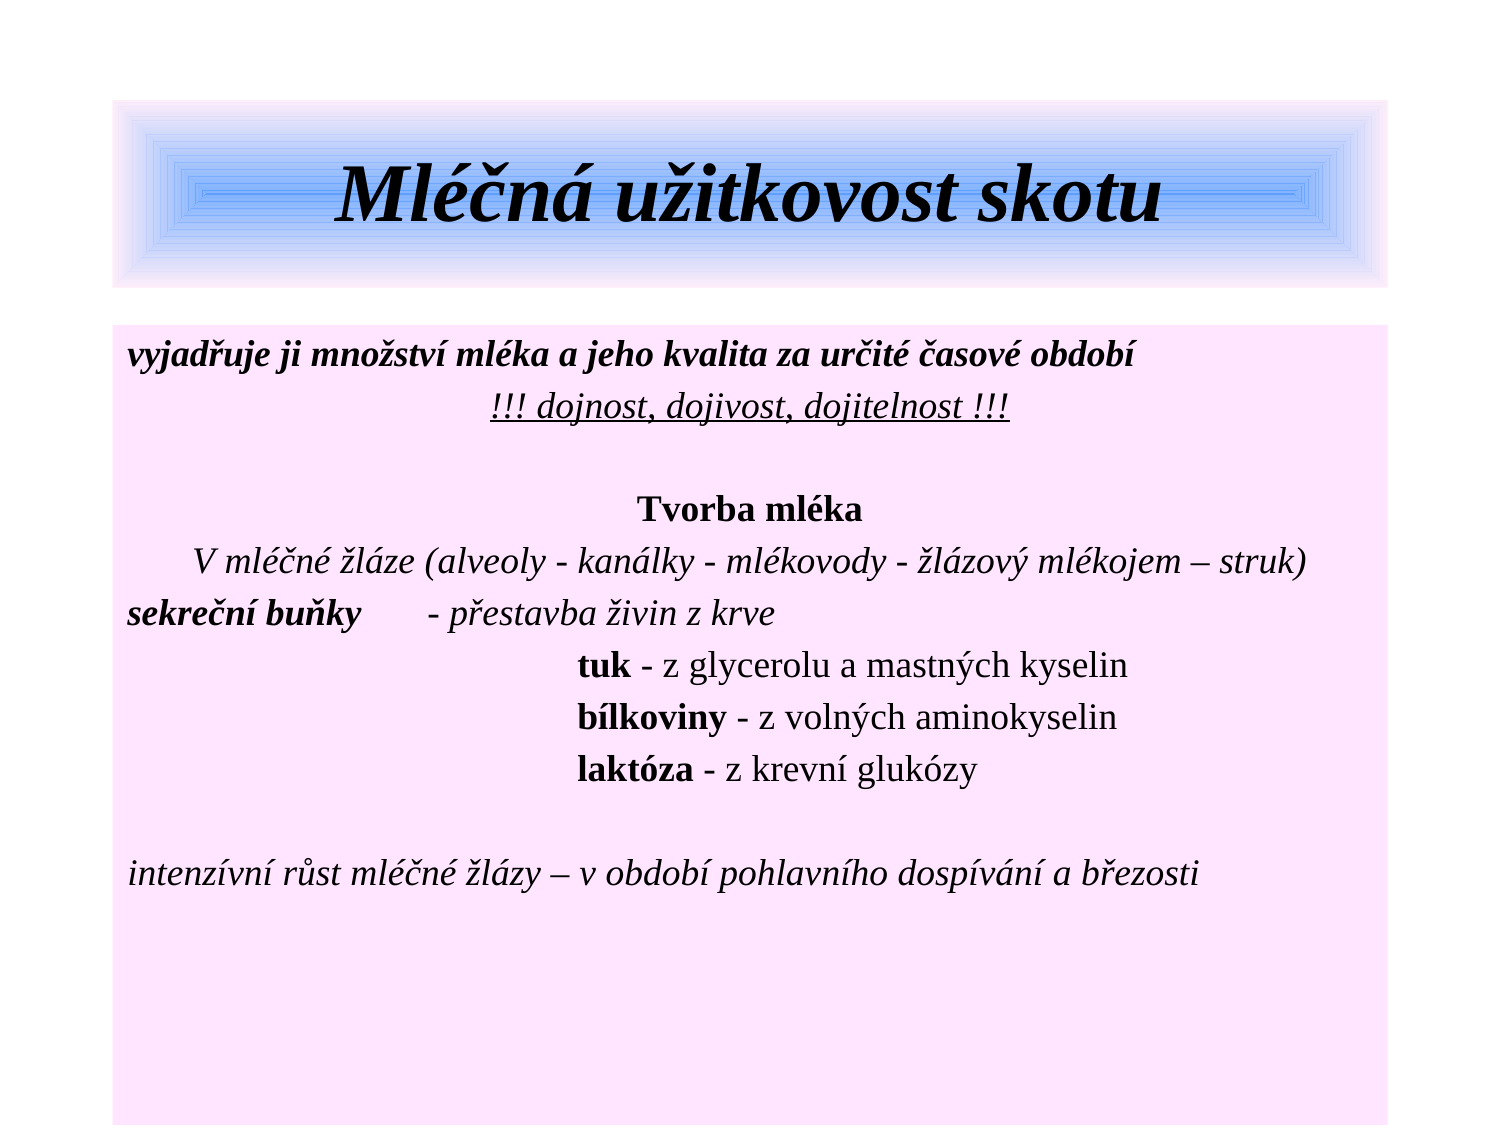

# Mléčná užitkovost skotu
vyjadřuje ji množství mléka a jeho kvalita za určité časové období
!!! dojnost, dojivost, dojitelnost !!!
Tvorba mléka
V mléčné žláze (alveoly - kanálky - mlékovody - žlázový mlékojem – struk)
sekreční buňky	- přestavba živin z krve
				tuk - z glycerolu a mastných kyselin
				bílkoviny - z volných aminokyselin
				laktóza - z krevní glukózy
intenzívní růst mléčné žlázy – v období pohlavního dospívání a březosti